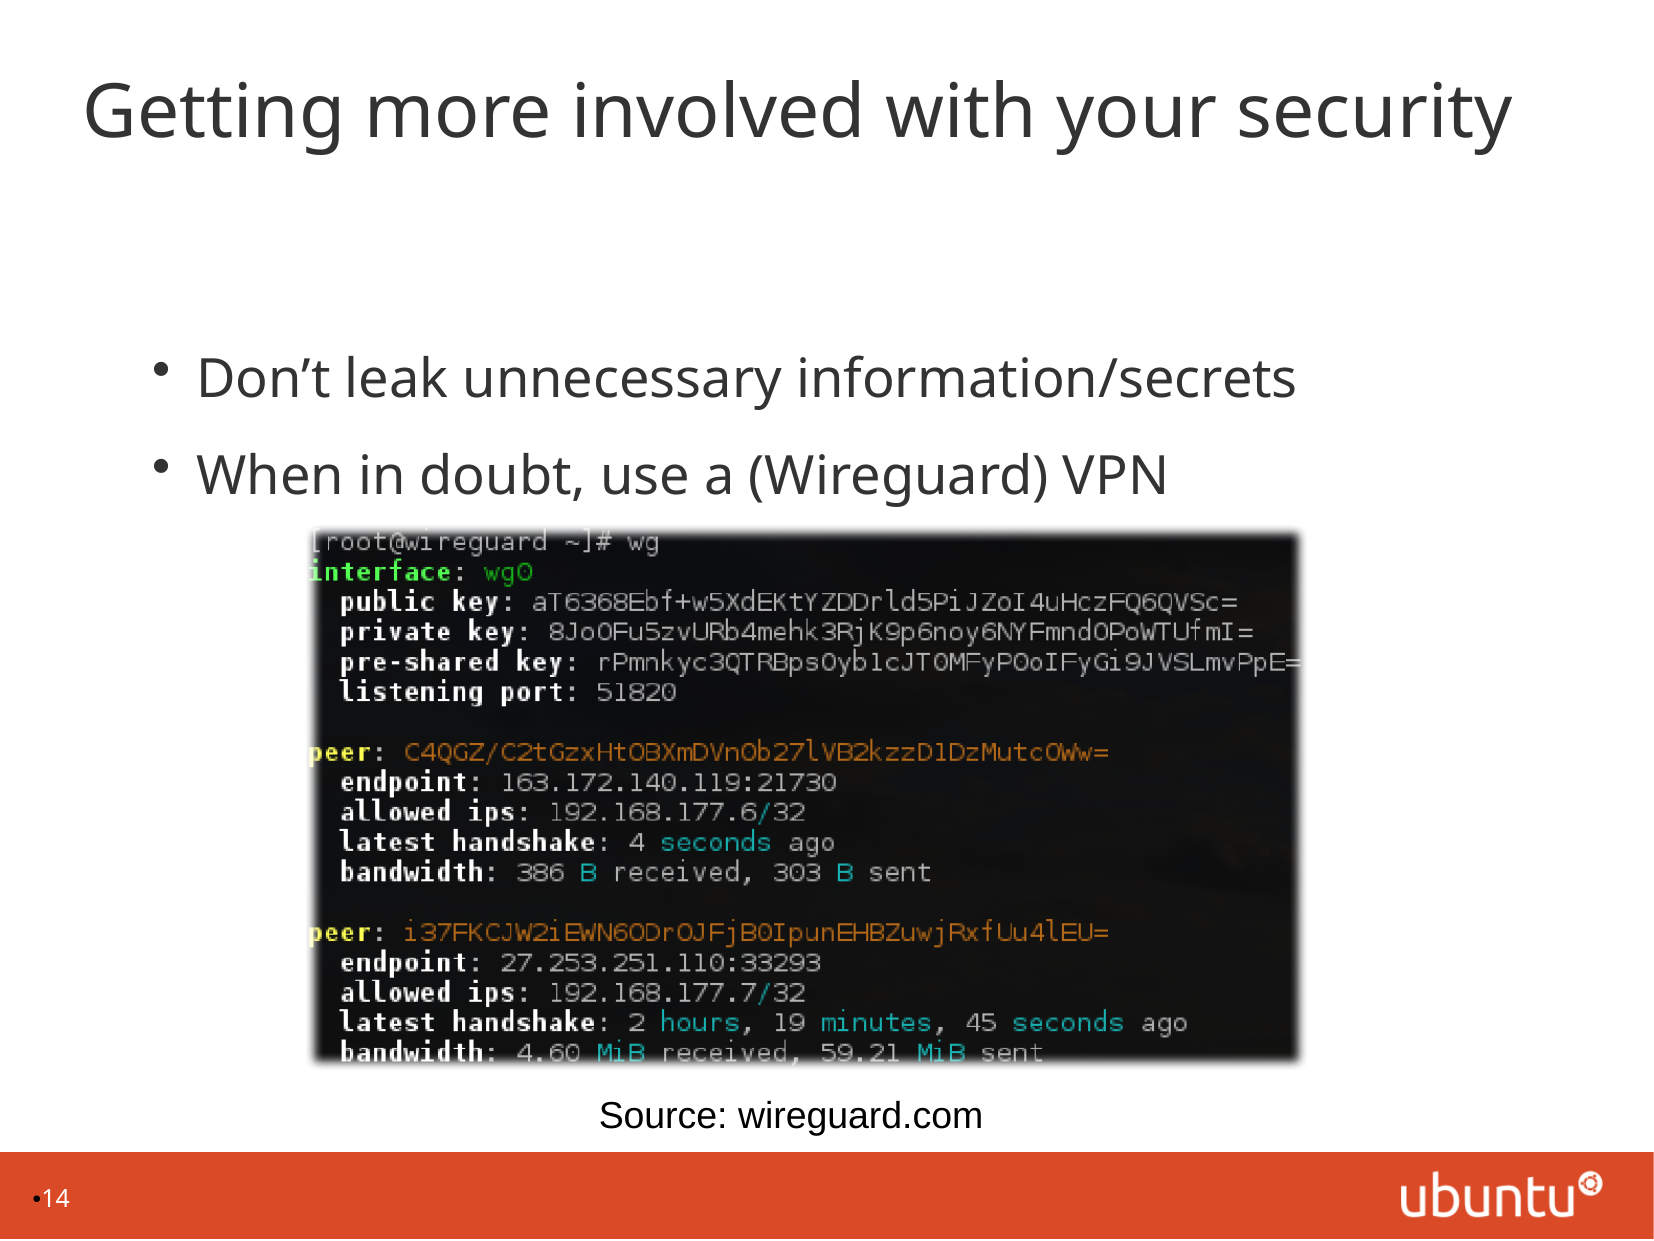

# Getting more involved with your security
Don’t leak unnecessary information/secrets
When in doubt, use a (Wireguard) VPN
Source: wireguard.com